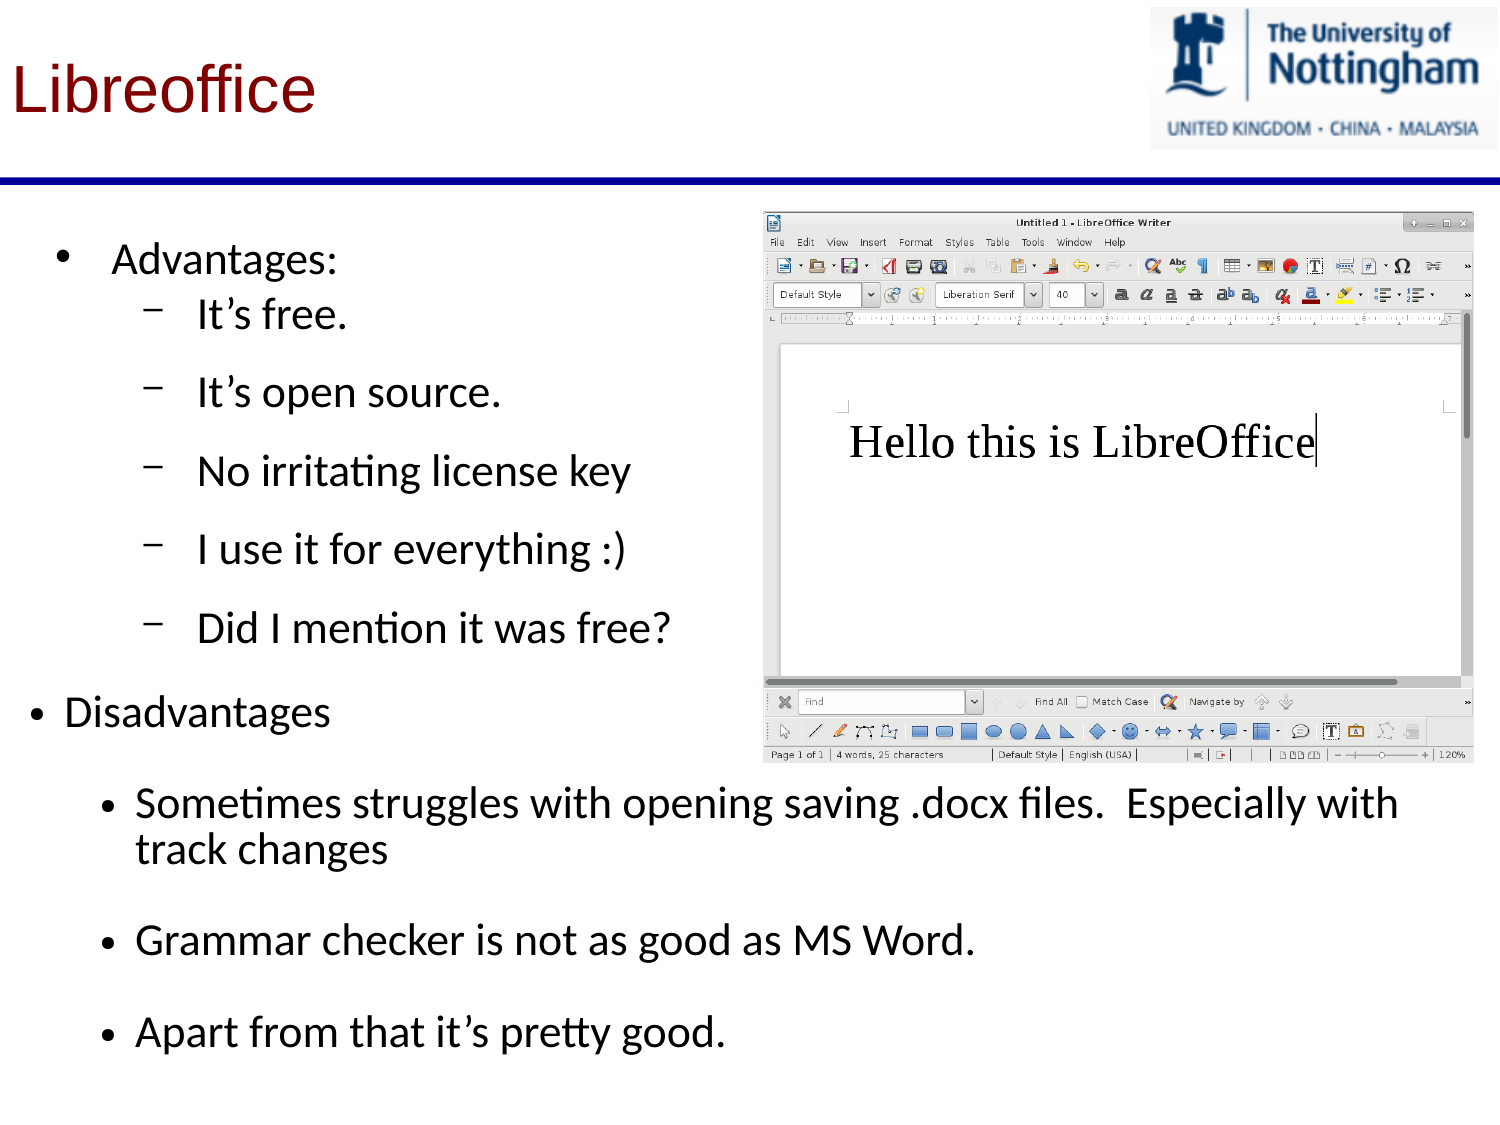

# Libreoffice
Advantages:
It’s free.
It’s open source.
No irritating license key
I use it for everything :)
Did I mention it was free?
Disadvantages
Sometimes struggles with opening saving .docx files. Especially with track changes
Grammar checker is not as good as MS Word.
Apart from that it’s pretty good.